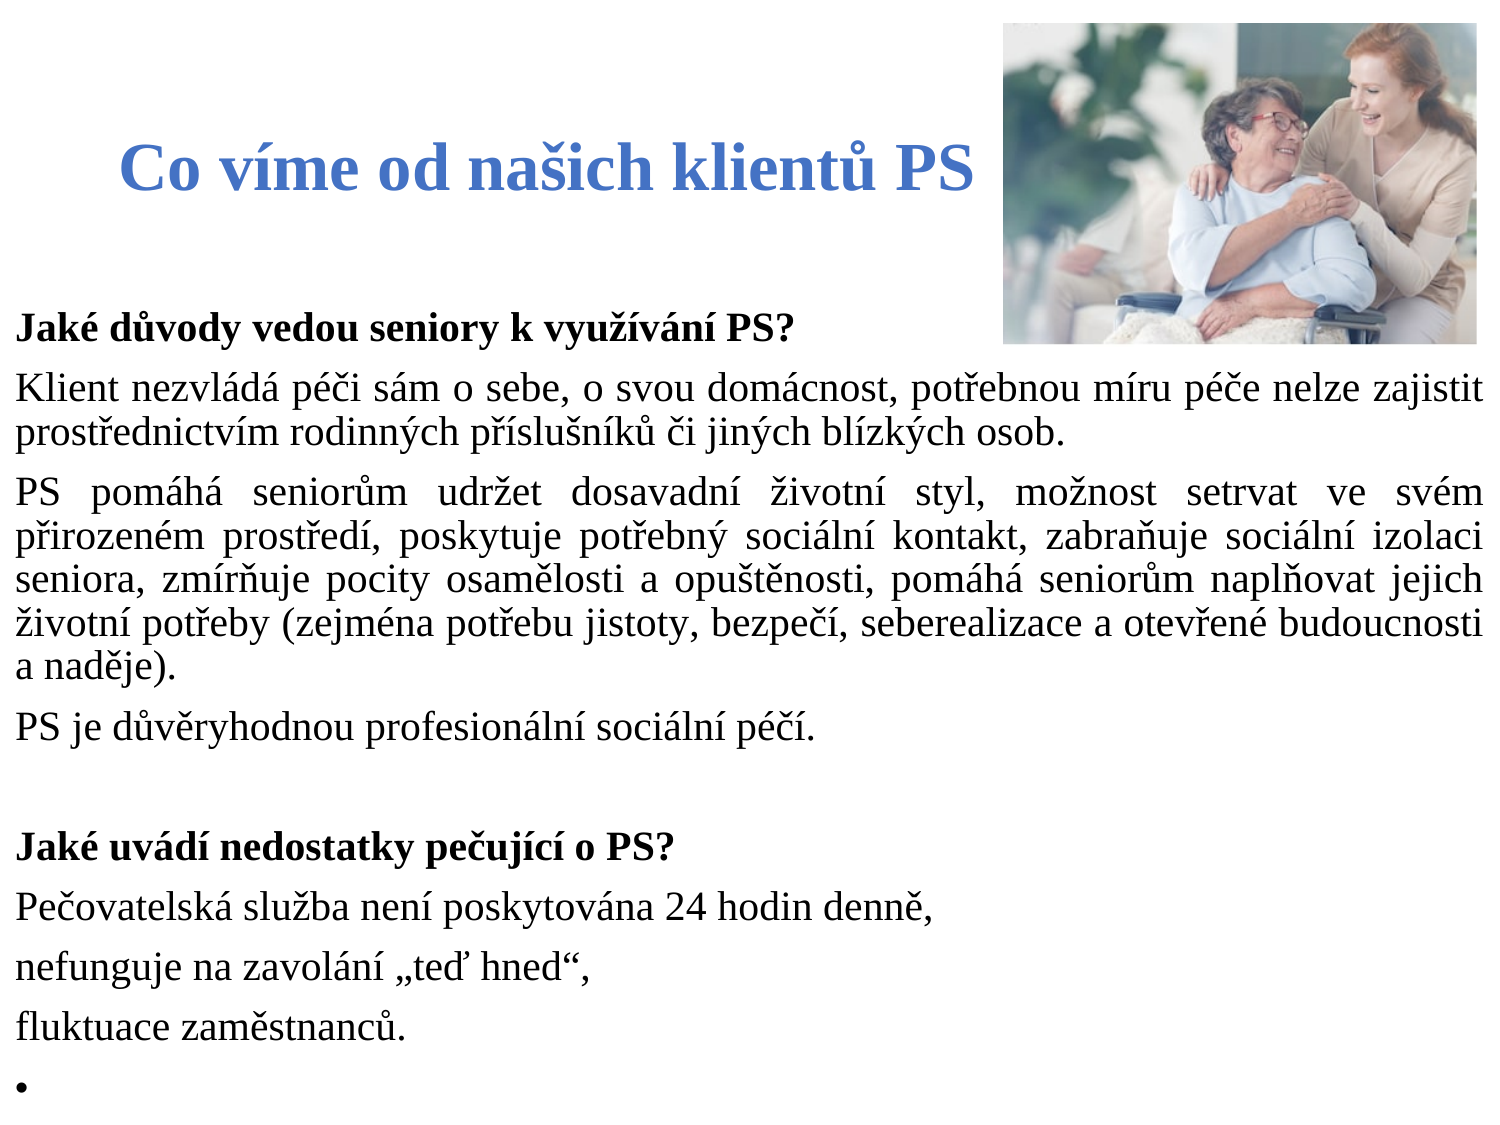

# Co víme od našich klientů PS
Jaké důvody vedou seniory k využívání PS?
Klient nezvládá péči sám o sebe, o svou domácnost, potřebnou míru péče nelze zajistit prostřednictvím rodinných příslušníků či jiných blízkých osob.
PS pomáhá seniorům udržet dosavadní životní styl, možnost setrvat ve svém přirozeném prostředí, poskytuje potřebný sociální kontakt, zabraňuje sociální izolaci seniora, zmírňuje pocity osamělosti a opuštěnosti, pomáhá seniorům naplňovat jejich životní potřeby (zejména potřebu jistoty, bezpečí, seberealizace a otevřené budoucnosti a naděje).
PS je důvěryhodnou profesionální sociální péčí.
Jaké uvádí nedostatky pečující o PS?
Pečovatelská služba není poskytována 24 hodin denně,
nefunguje na zavolání „teď hned“,
fluktuace zaměstnanců.